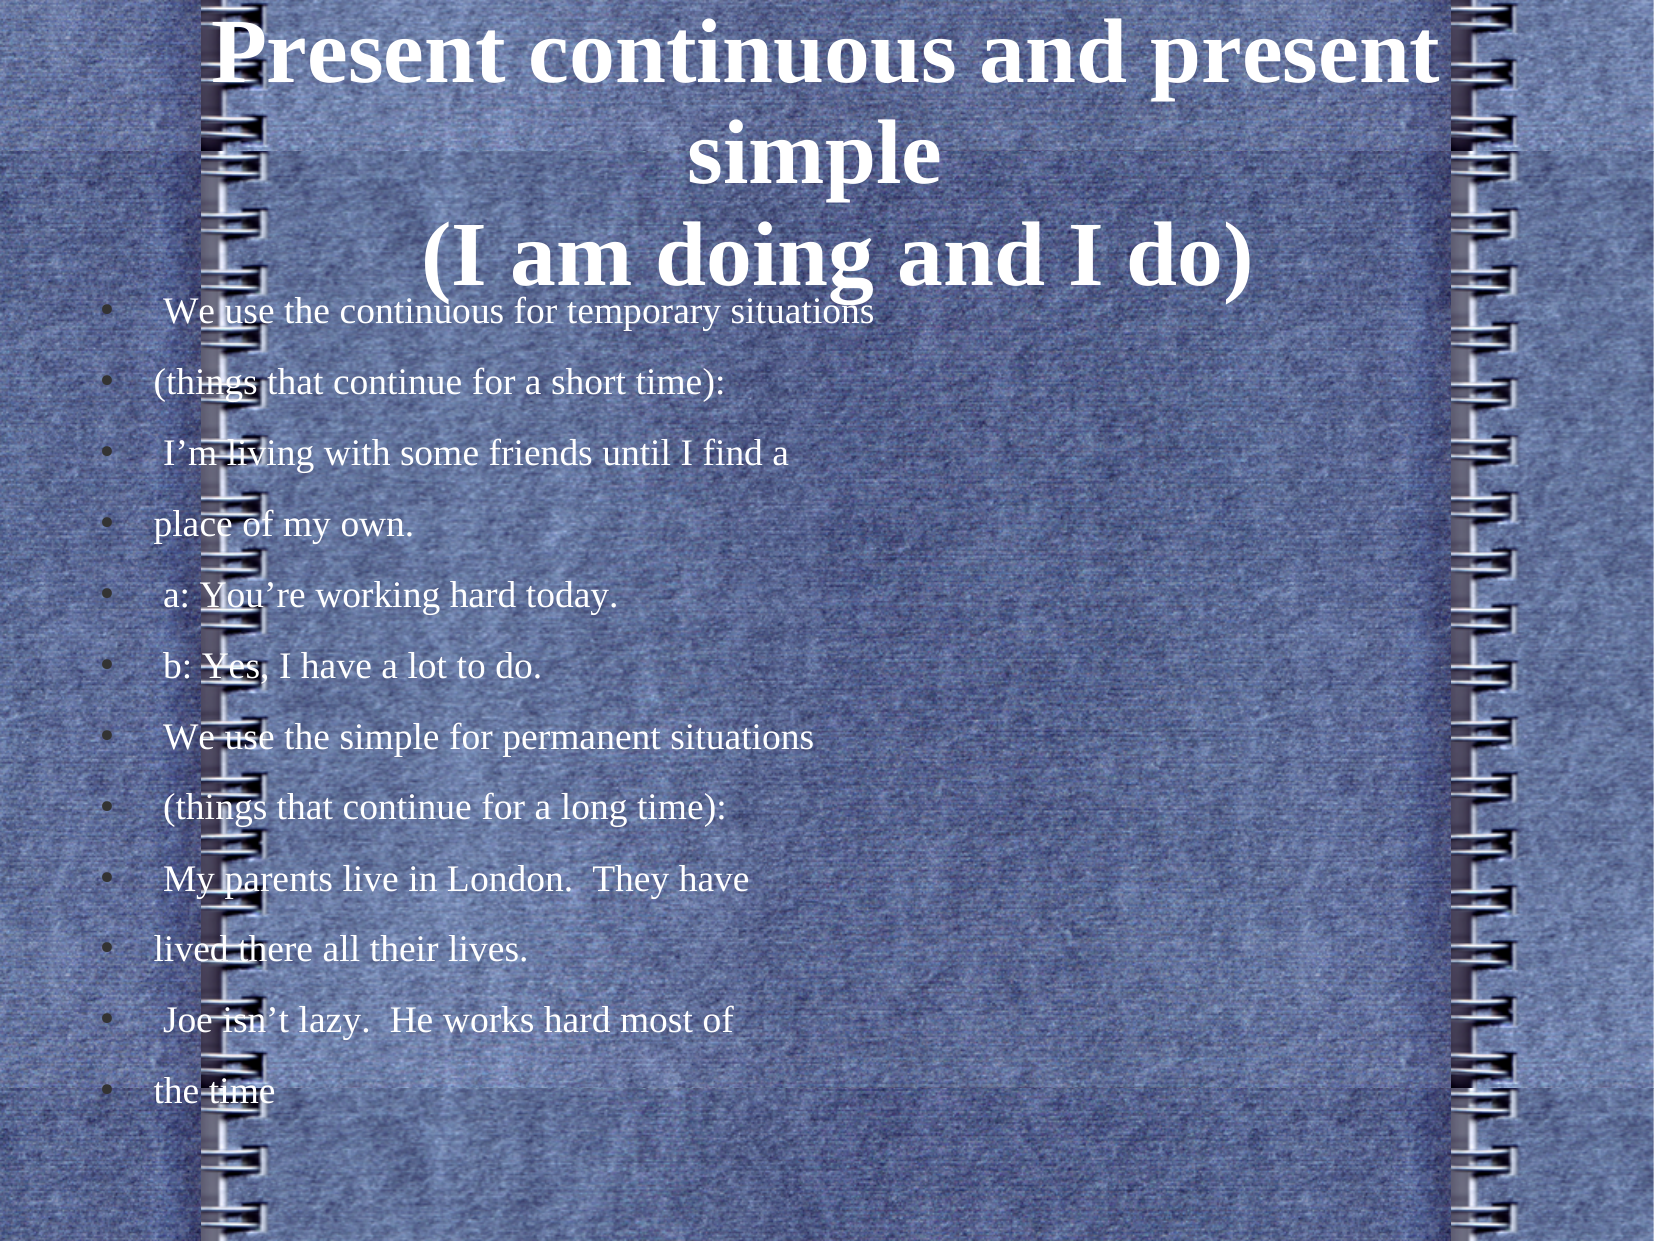

# Present continuous and present simple (I am doing and I do)
 We use the continuous for temporary situations
(things that continue for a short time):
 I’m living with some friends until I find a
place of my own.
 a: You’re working hard today.
 b: Yes, I have a lot to do.
 We use the simple for permanent situations
 (things that continue for a long time):
 My parents live in London. They have
lived there all their lives.
 Joe isn’t lazy. He works hard most of
the time